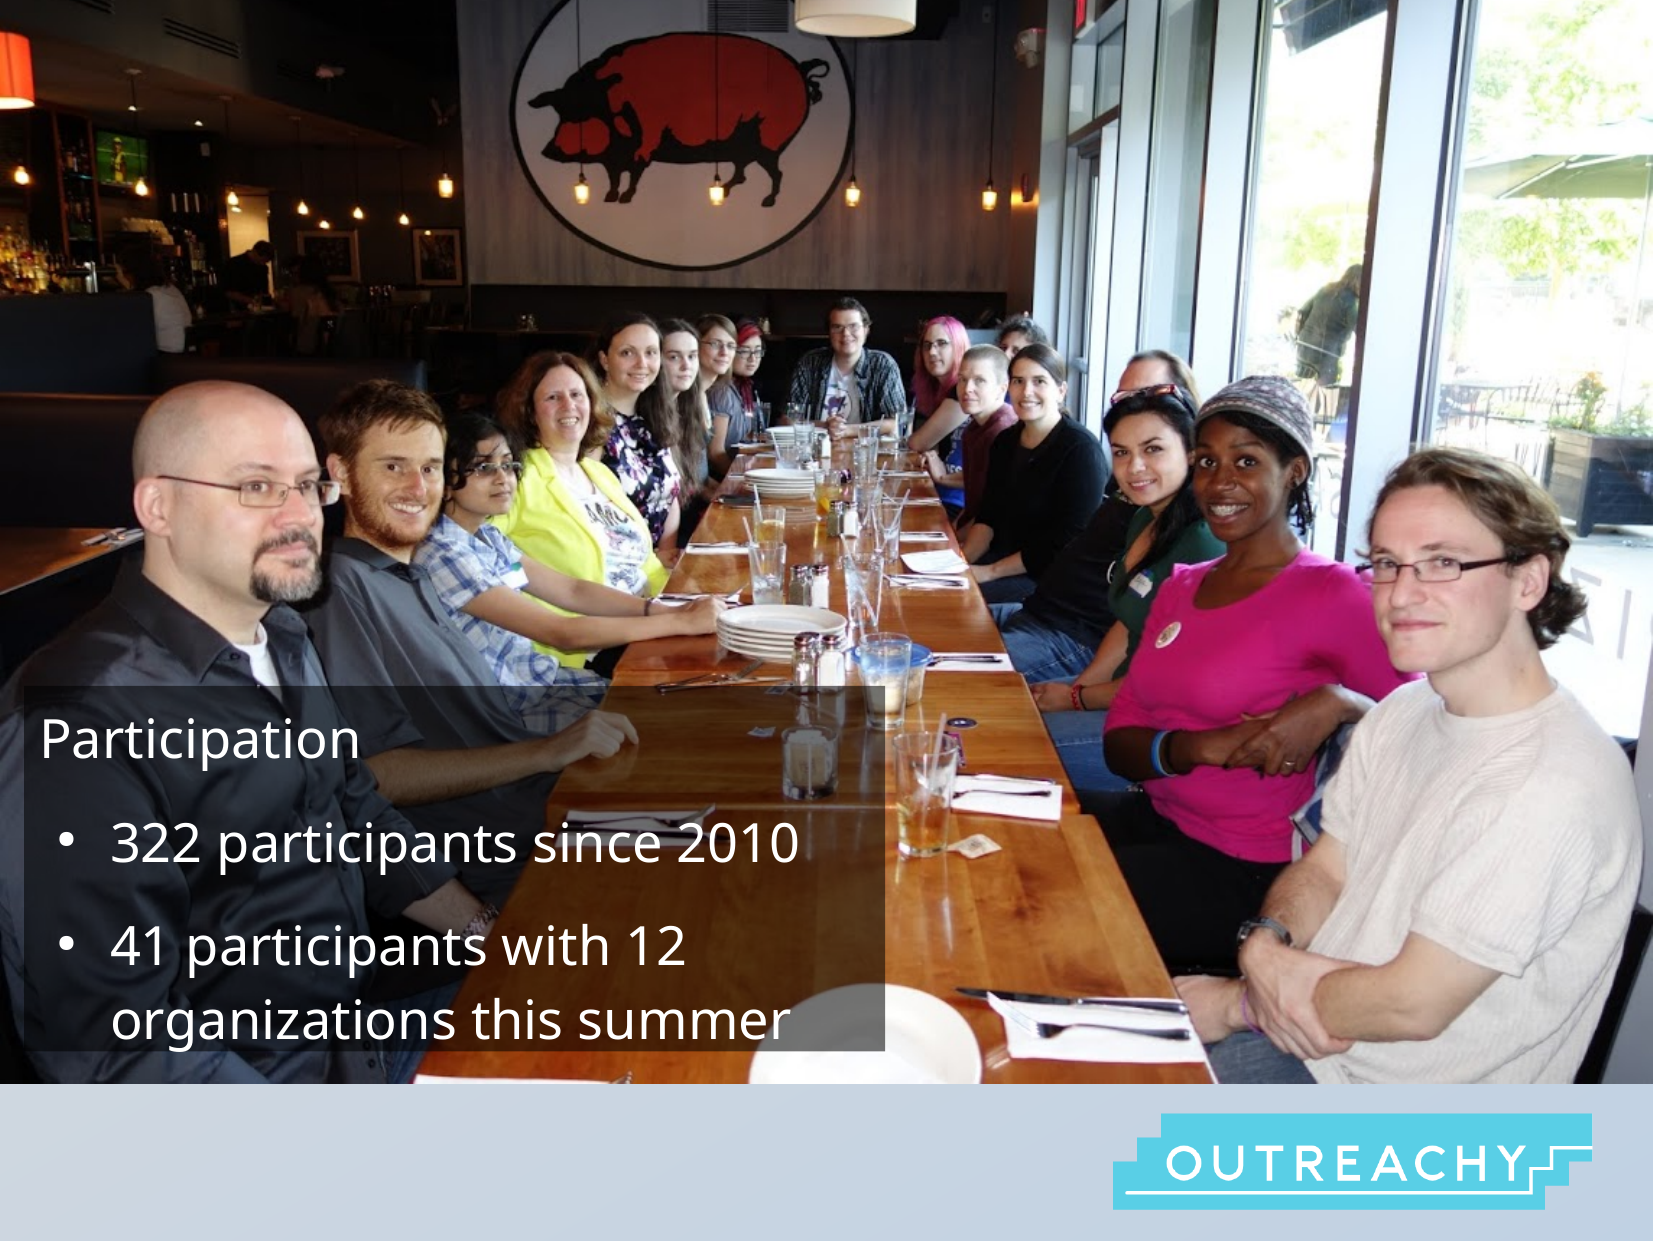

# Participation
322 participants since 2010
41 participants with 12 organizations this summer